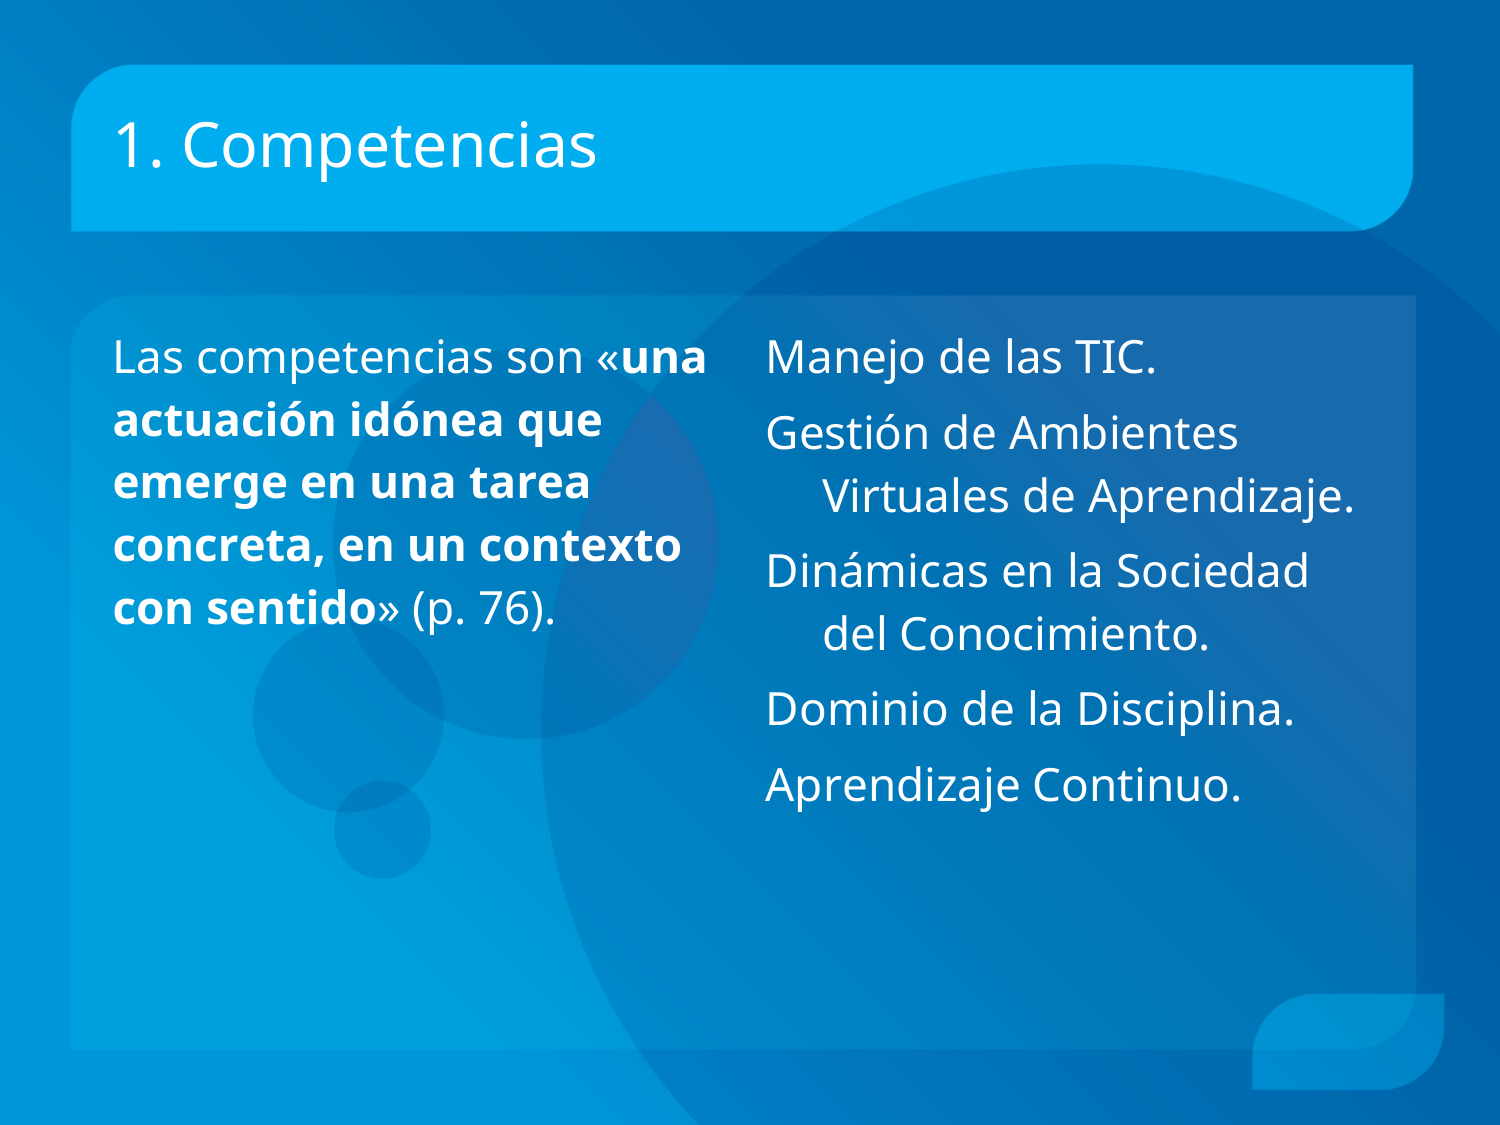

# 1. Competencias
Las competencias son «una actuación idónea que emerge en una tarea concreta, en un contexto con sentido» (p. 76).
Manejo de las TIC.
Gestión de Ambientes Virtuales de Aprendizaje.
Dinámicas en la Sociedad del Conocimiento.
Dominio de la Disciplina.
Aprendizaje Continuo.